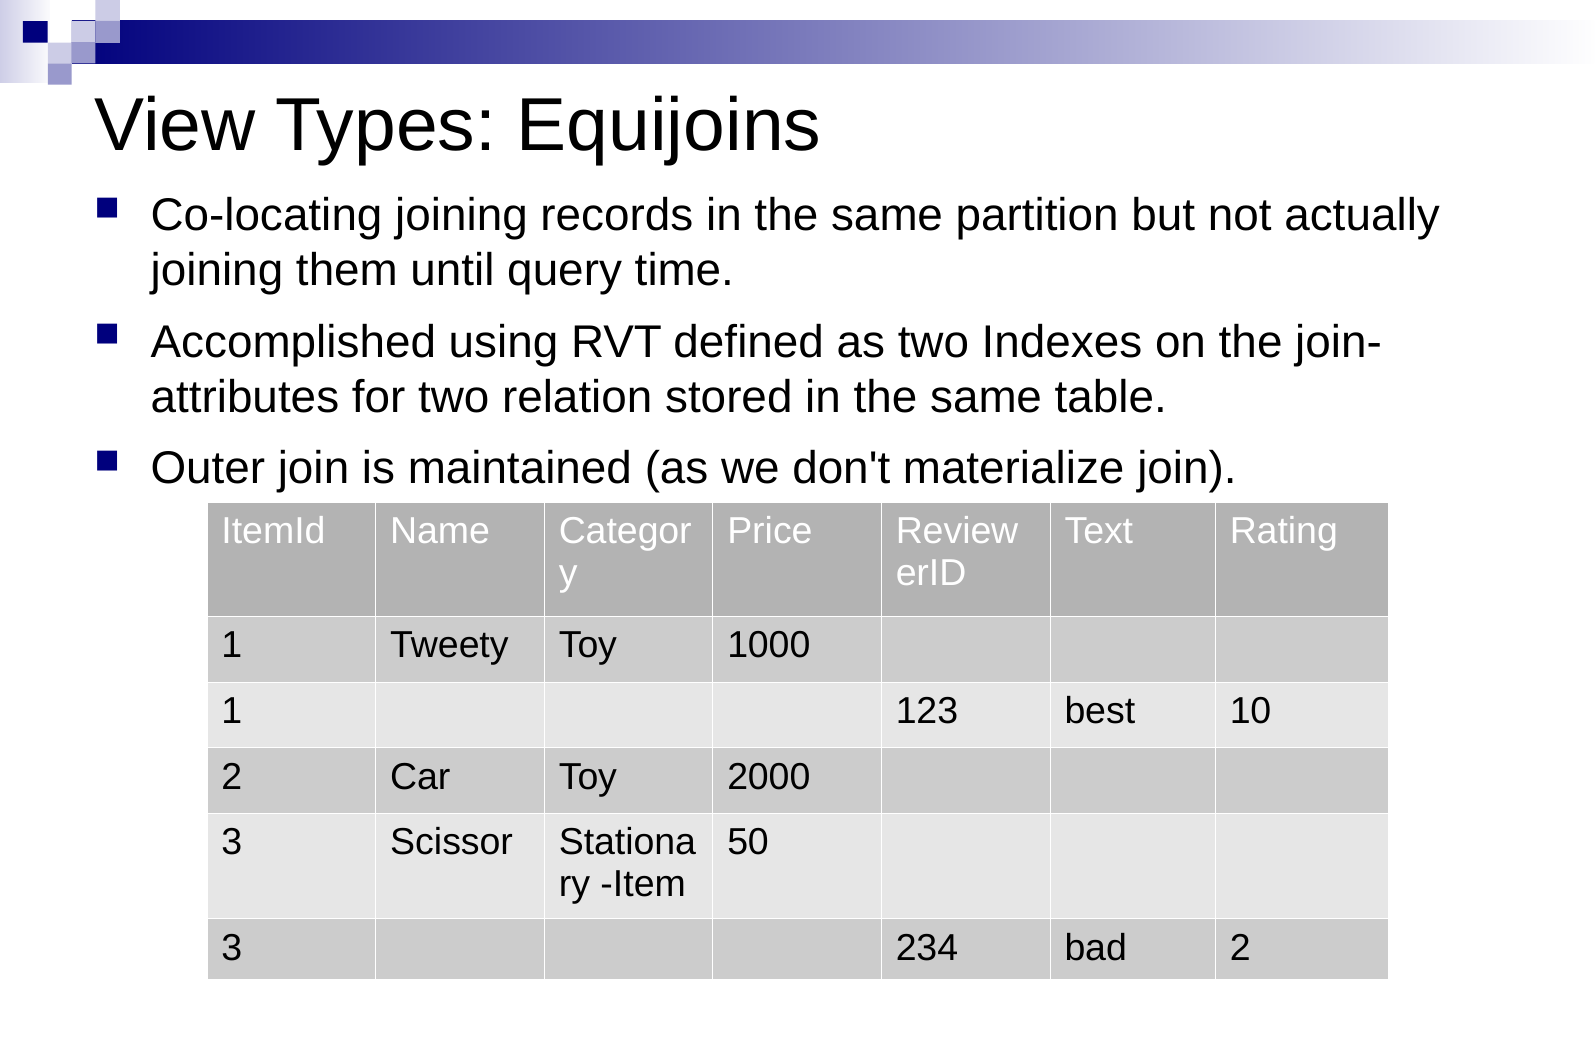

# View Types: Equijoins
Co-locating joining records in the same partition but not actually joining them until query time.
Accomplished using RVT defined as two Indexes on the join-attributes for two relation stored in the same table.
Outer join is maintained (as we don't materialize join).
| ItemId | Name | Category | Price | ReviewerID | Text | Rating |
| --- | --- | --- | --- | --- | --- | --- |
| 1 | Tweety | Toy | 1000 | | | |
| 1 | | | | 123 | best | 10 |
| 2 | Car | Toy | 2000 | | | |
| 3 | Scissor | Stationary -Item | 50 | | | |
| 3 | | | | 234 | bad | 2 |